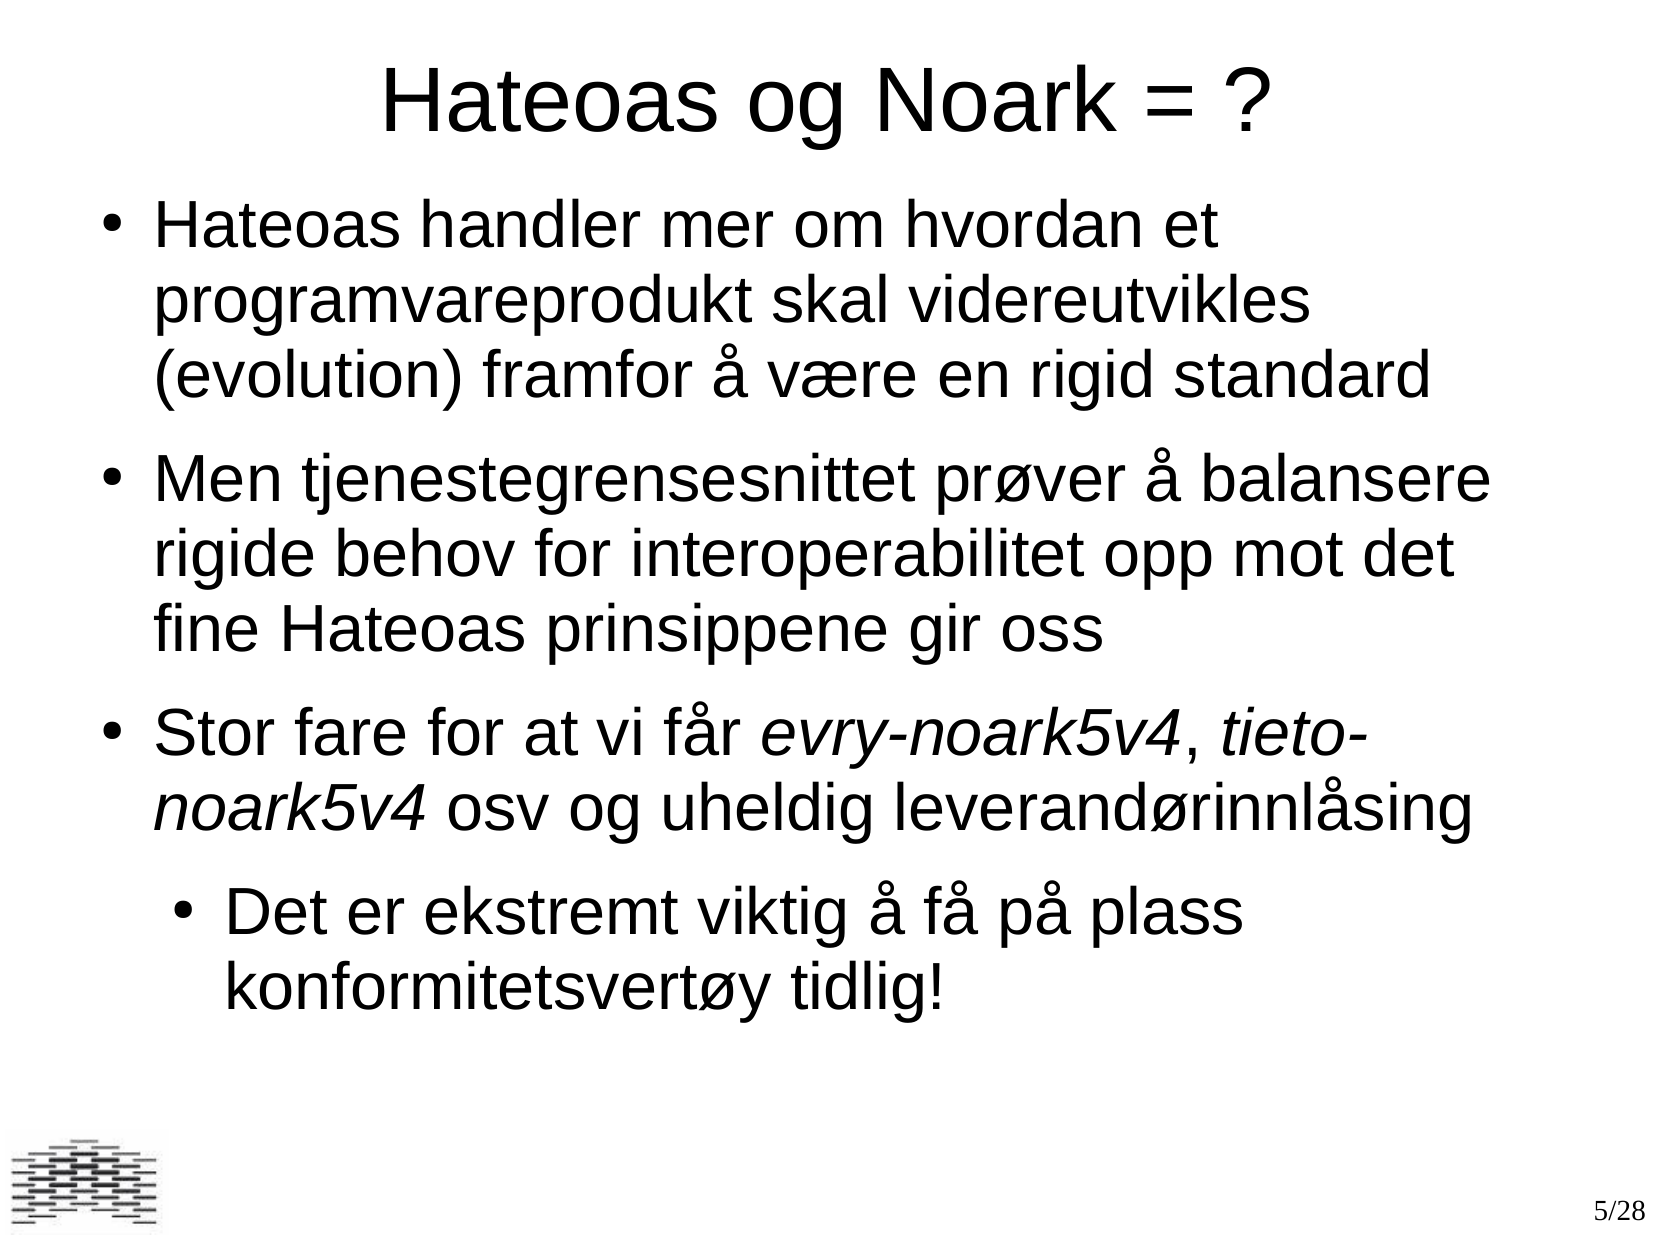

# Hateoas og Noark = ?
Hateoas handler mer om hvordan et programvareprodukt skal videreutvikles (evolution) framfor å være en rigid standard
Men tjenestegrensesnittet prøver å balansere rigide behov for interoperabilitet opp mot det fine Hateoas prinsippene gir oss
Stor fare for at vi får evry-noark5v4, tieto-noark5v4 osv og uheldig leverandørinnlåsing
Det er ekstremt viktig å få på plass konformitetsvertøy tidlig!